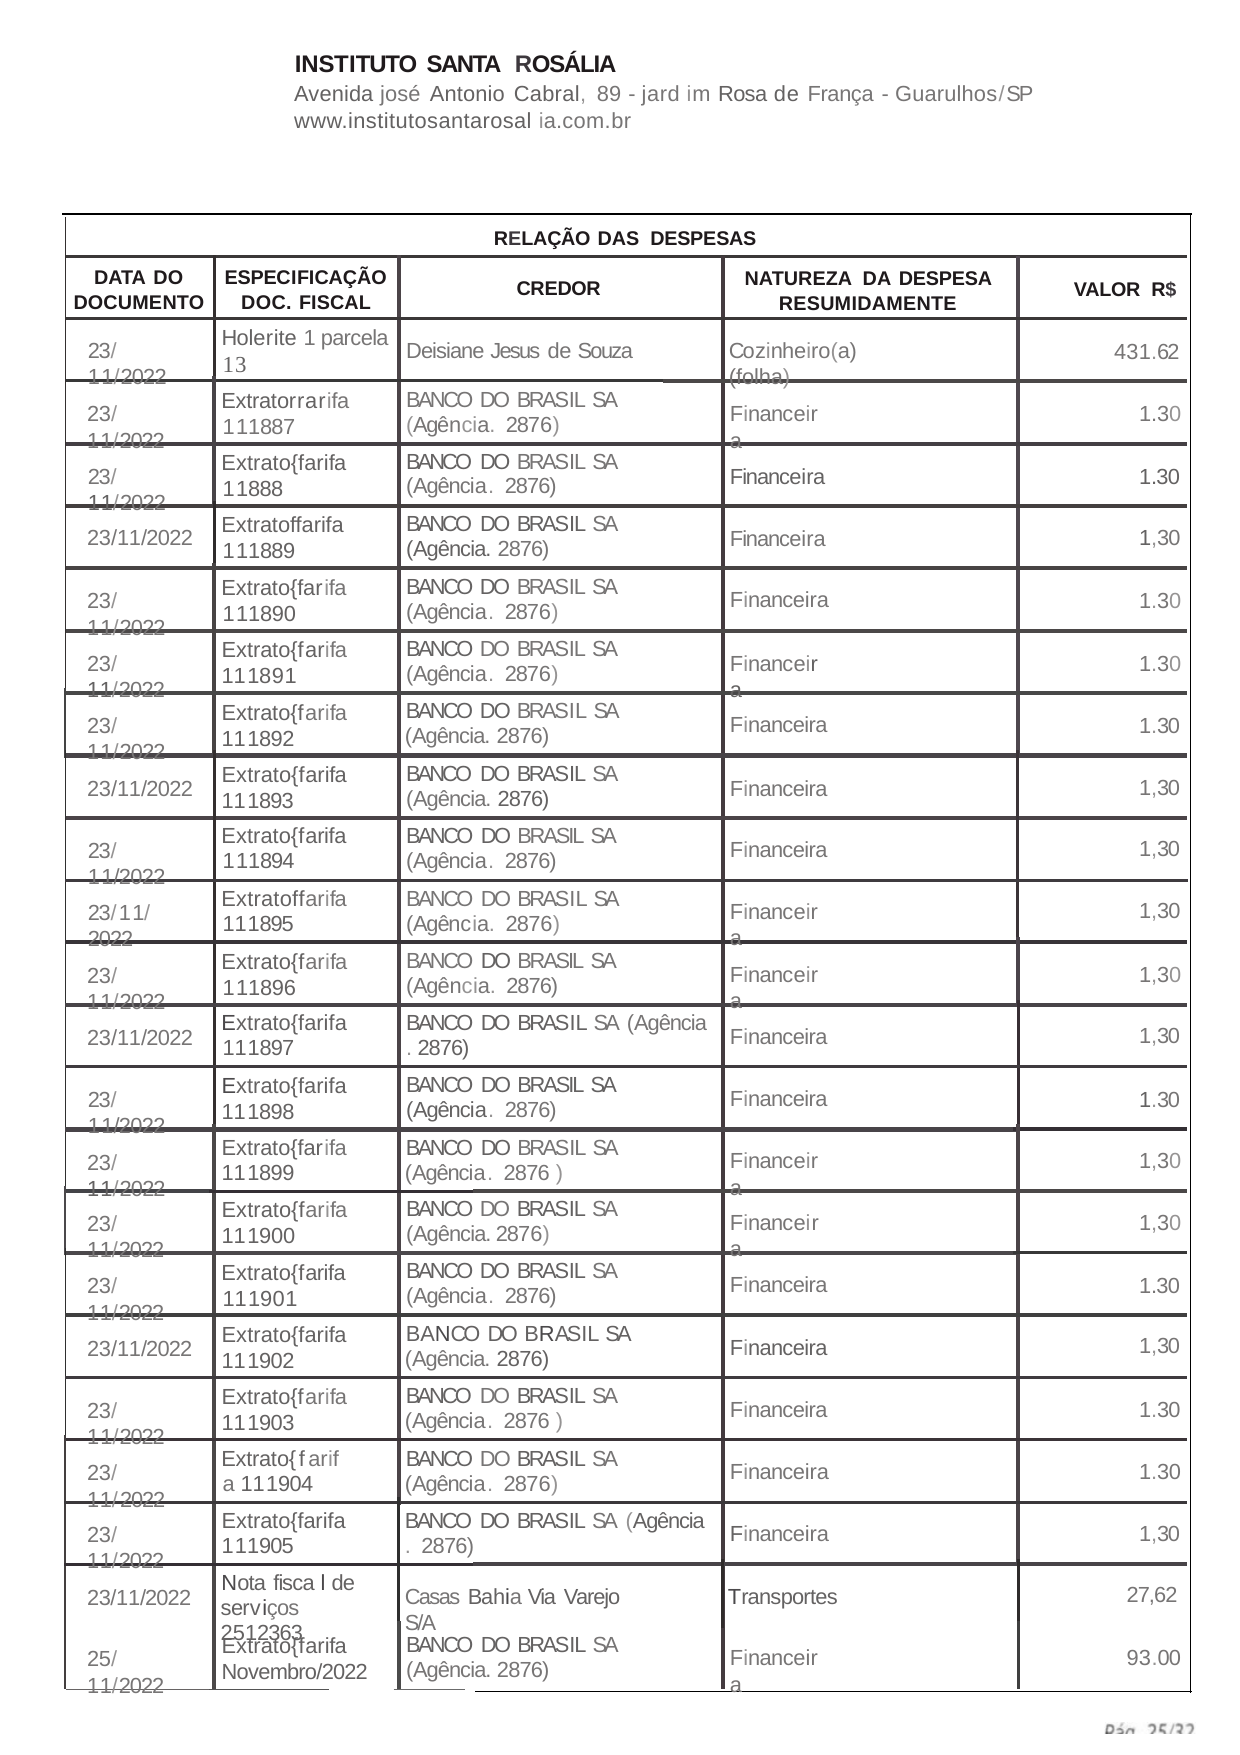

INSTITUTO SANTA ROSÁLIA
Avenida josé Antonio Cabral, 89 - jard im Rosa de França - Guarulhos/SP www.institutosantarosal ia.com.br
RELAÇÃO DAS DESPESAS
DATA DO DOCUMENTO
ESPECIFICAÇÃO DOC. FISCAL
NATUREZA DA DESPESA RESUMIDAMENTE
CREDOR
VALOR R$
Holerite 1parcela
13
23/ 11/2022
Deisiane Jesus de Souza
Cozinheiro(a) (folha)
431.62
Extratorrarifa 111887
BANCO DO BRASIL SA (Agência. 2876)
23/ 11/2022
Financeira
1.30
Extrato{farifa 11888
BANCO DO BRASIL SA (Agência. 2876)
23/ 11/2022
Financeira
1.30
Extratoffarifa 111889
BANCO DO BRASIL SA (Agência. 2876)
23/11/2022
1,30
Financeira
Extrato{farifa 111890
BANCO DO BRASIL SA (Agência. 2876)
Financeira
23/ 11/2022
1.30
Extrato{farifa 111891
BANCO DO BRASIL SA (Agência. 2876)
23/ 11/2022
Financeira
1.30
Extrato{farifa 111892
BANCO DO BRASIL SA (Agência. 2876)
Financeira
23/ 11/2022
1.30
Extrato{farifa 111893
BANCO DO BRASIL SA (Agência. 2876)
1,30
23/11/2022
Financeira
Extrato{farifa 111894
BANCO DO BRASIL SA (Agência. 2876)
1,30
Financeira
23/ 11/2022
Extratoffarifa 111895
BANCO DO BRASIL SA (Agência. 2876)
1,30
Financeira
23/11/ 2022
Extrato{farifa 111896
BANCO DO BRASIL SA (Agência. 2876)
Financeira
1,30
23/ 11/2022
Extrato{farifa 111897
BANCO DO BRASIL SA (Agência . 2876)
1,30
Financeira
23/11/2022
Extrato{farifa 111898
BANCO DO BRASIL SA (Agência. 2876)
Financeira
23/ 11/2022
1.30
Extrato{farifa 111899
BANCO DO BRASIL SA (Agência. 2876 )
Financeira
1,30
23/ 11/2022
Extrato{farifa 111900
BANCO DO BRASIL SA (Agência. 2876)
Financeira
1,30
23/ 11/2022
Extrato{farifa 111901
BANCO DO BRASIL SA (Agência. 2876)
Financeira
23/ 11/2022
1.30
Extrato{farifa 111902
BANCO DO BRASIL SA (Agência. 2876)
1,30
Financeira
23/11/2022
Extrato{farifa 111903
BANCO DO BRASIL SA (Agência. 2876 )
Financeira
1.30
23/ 11/2022
Extrato{farifa 111904
BANCO DO BRASIL SA (Agência. 2876)
Financeira
1.30
23/ 11/2022
Extrato{farifa 111905
BANCO DO BRASIL SA (Agência . 2876)
Financeira
1,30
23/ 11/2022
Nota fisca l de serviços 2512363
27,62
Casas Bahia Via Varejo S/A
Transportes
23/11/2022
Extrato{farifa Novembro/2022
BANCO DO BRASIL SA (Agência. 2876)
Financeira
93.00
25/ 11/2022